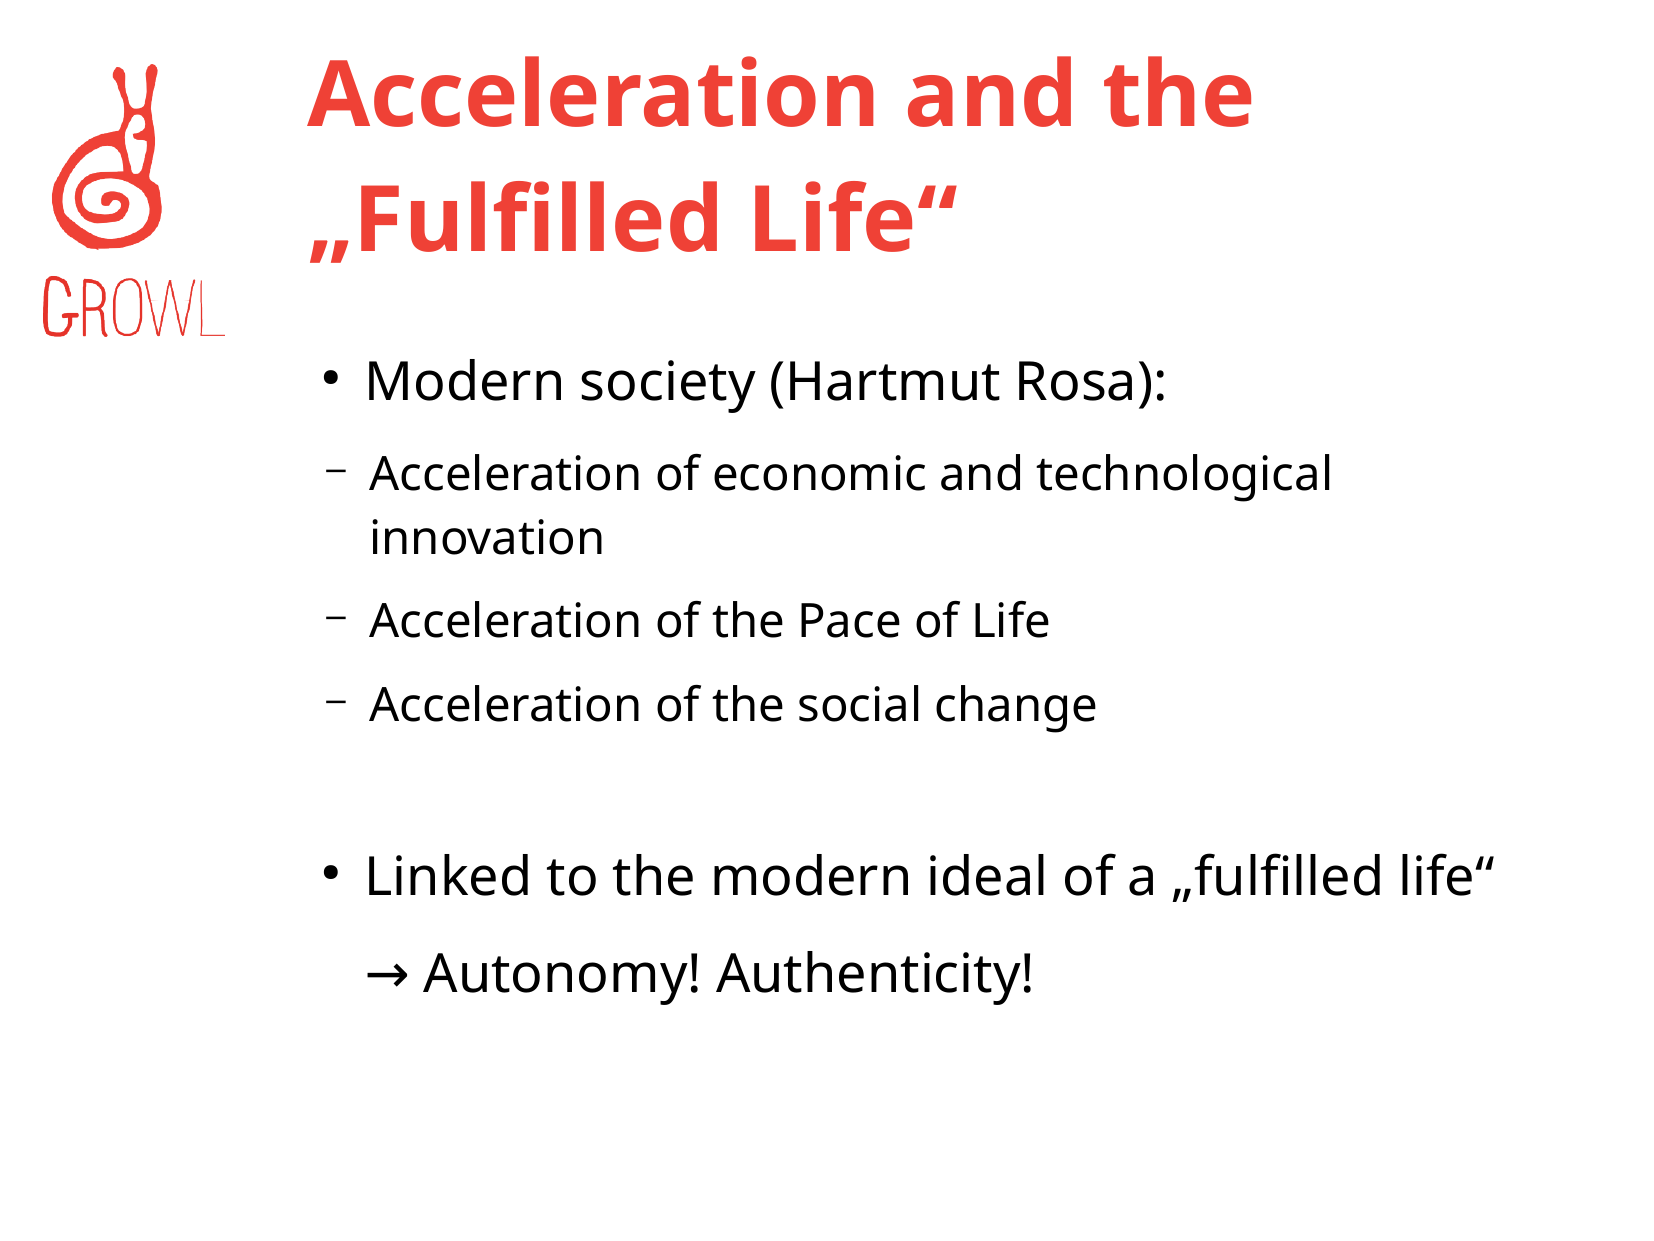

# Acceleration and the „Fulfilled Life“
Modern society (Hartmut Rosa):
Acceleration of economic and technological innovation
Acceleration of the Pace of Life
Acceleration of the social change
Linked to the modern ideal of a „fulfilled life“
→ Autonomy! Authenticity!